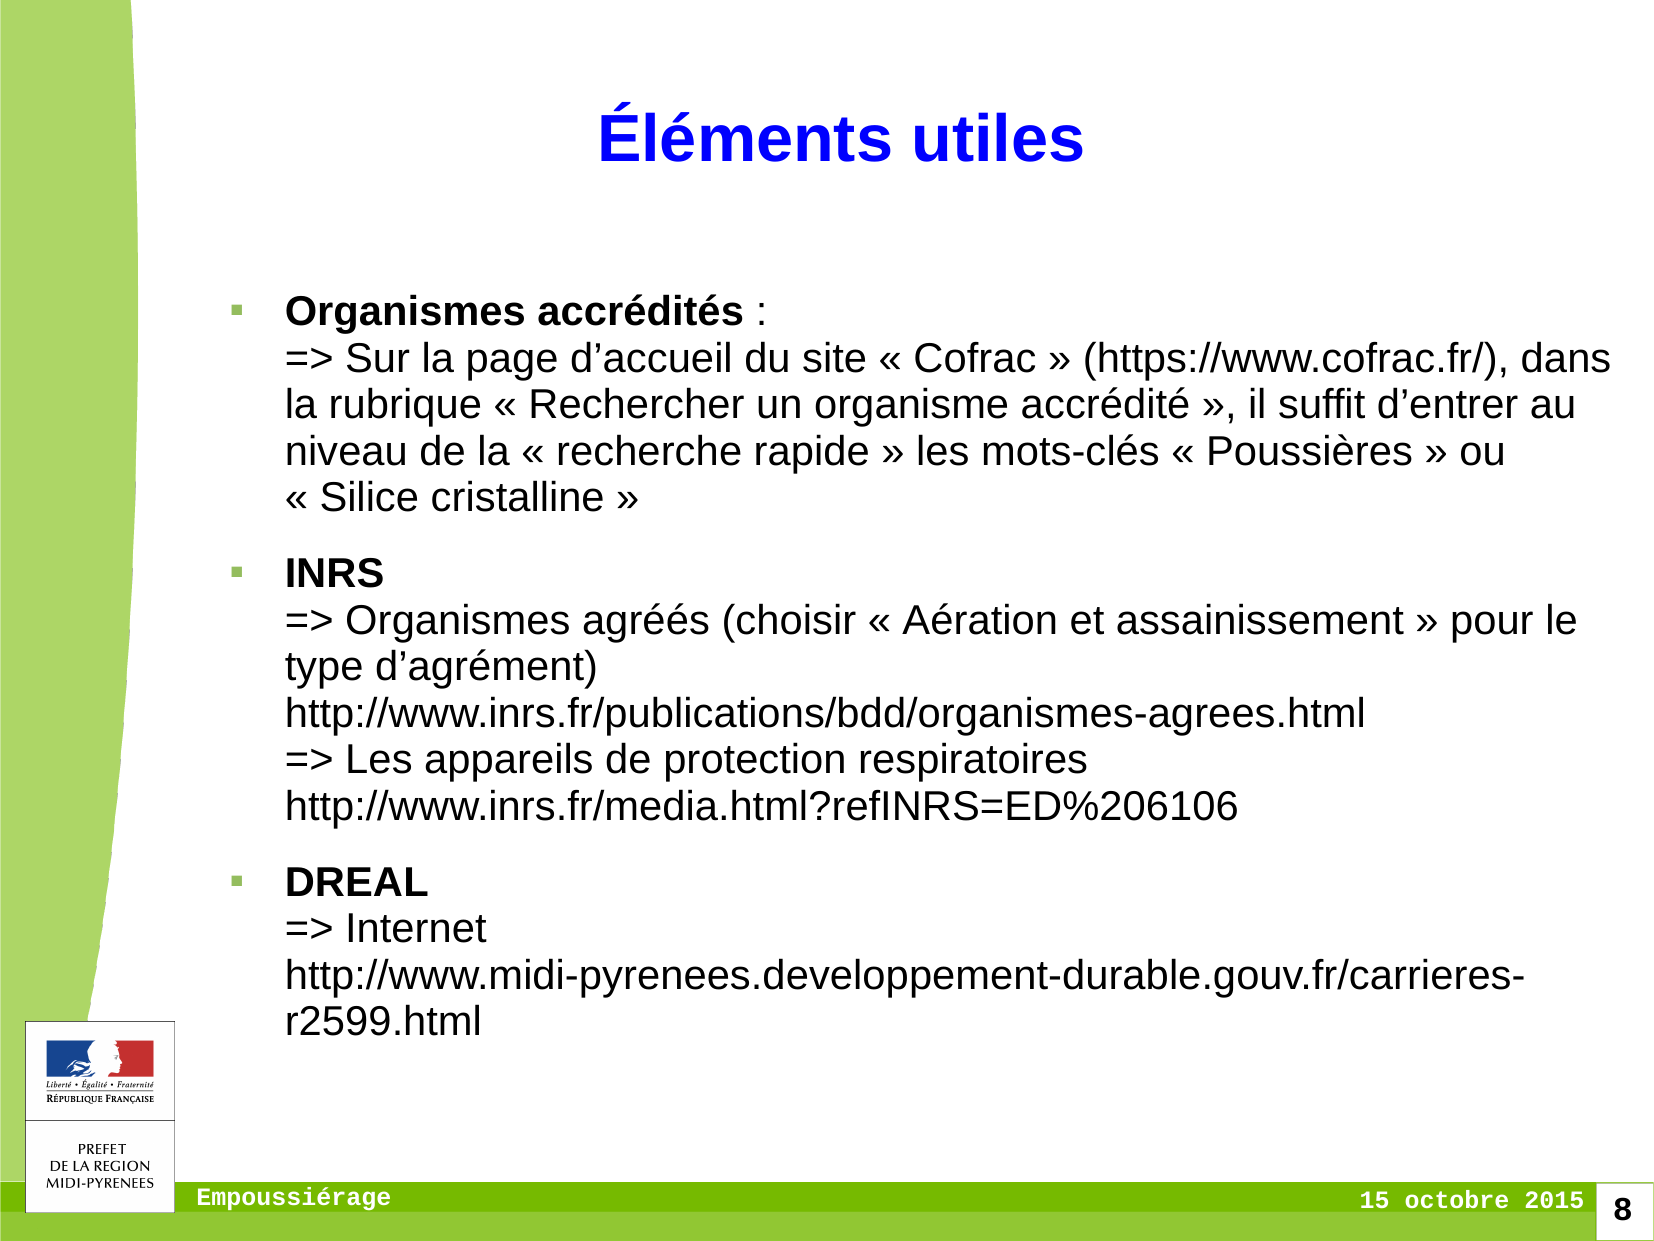

# Éléments utiles
Organismes accrédités :
=> Sur la page d’accueil du site « Cofrac » (https://www.cofrac.fr/), dans la rubrique « Rechercher un organisme accrédité », il suffit d’entrer au niveau de la « recherche rapide » les mots-clés « Poussières » ou « Silice cristalline »
INRS
=> Organismes agréés (choisir « Aération et assainissement » pour le type d’agrément)
http://www.inrs.fr/publications/bdd/organismes-agrees.html
=> Les appareils de protection respiratoires
http://www.inrs.fr/media.html?refINRS=ED%206106
DREAL
=> Internet
http://www.midi-pyrenees.developpement-durable.gouv.fr/carrieres-r2599.html
8